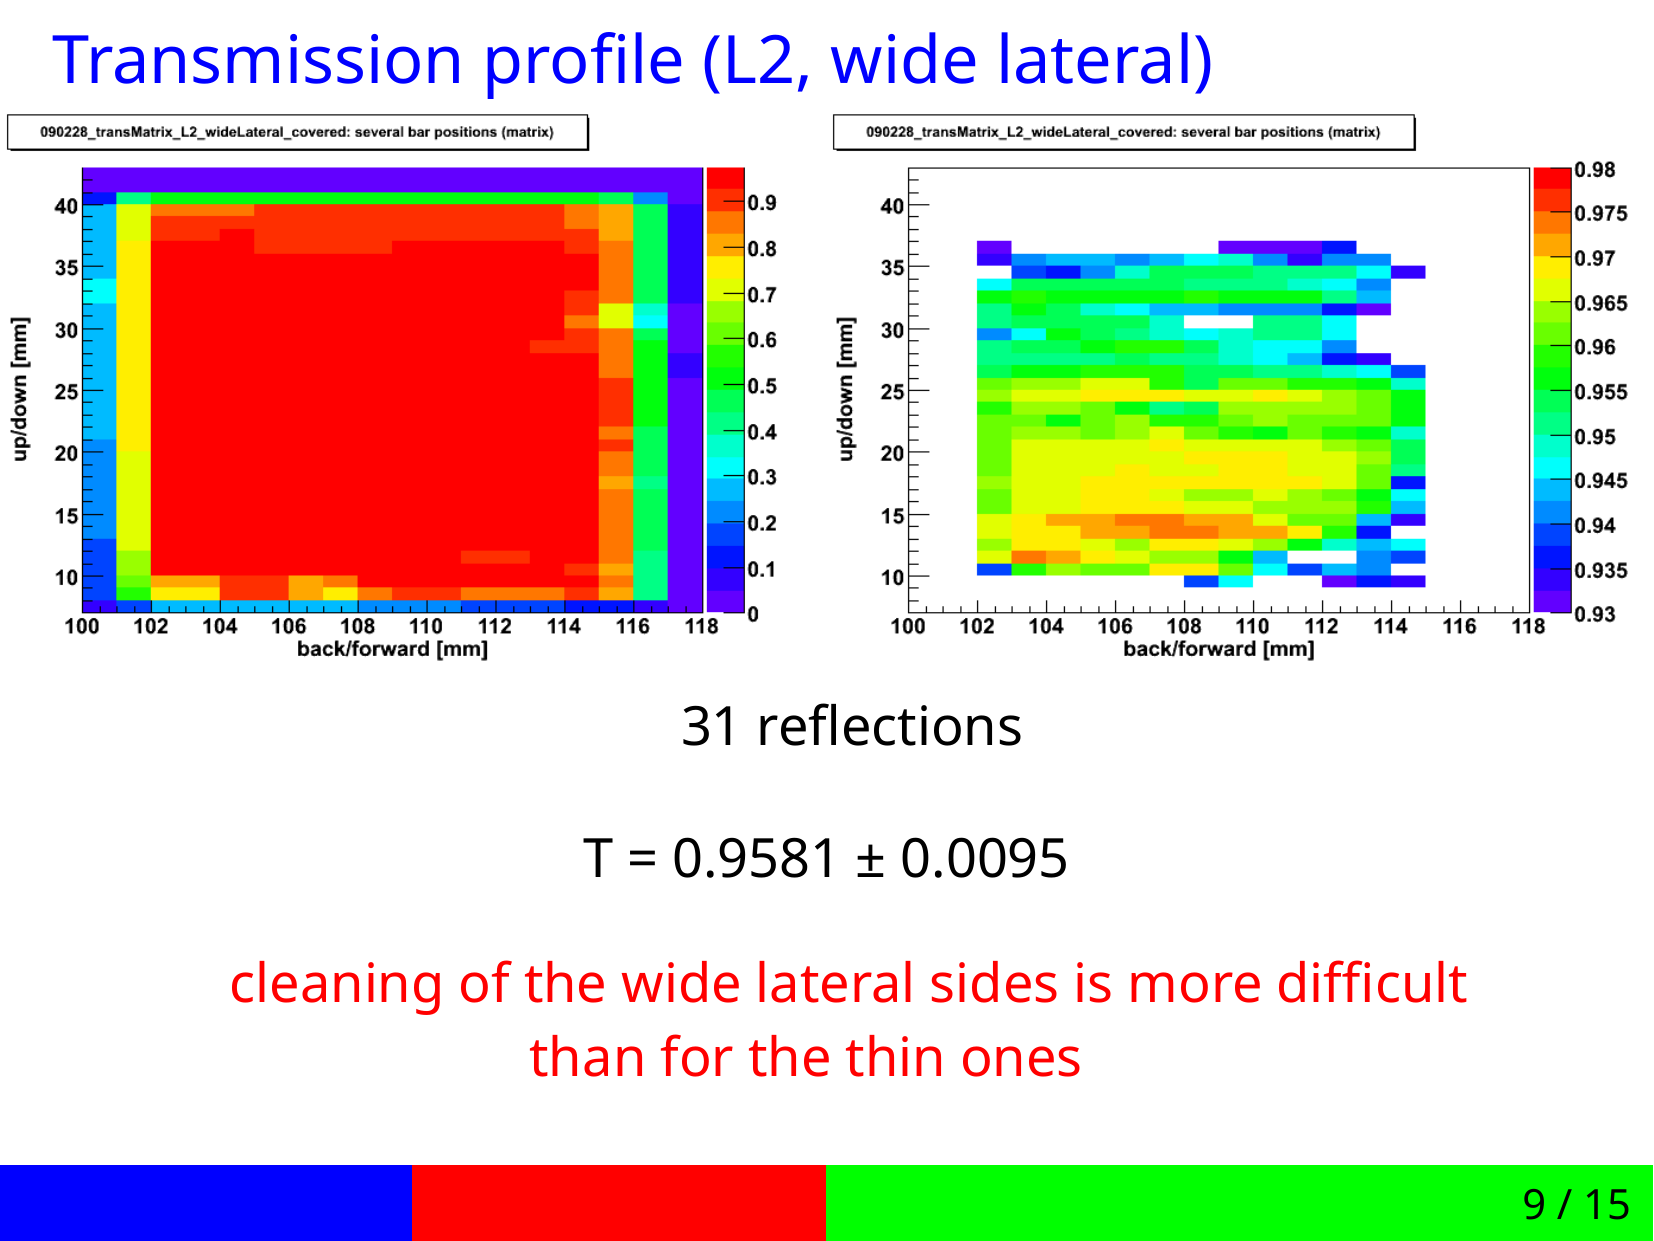

Transmission profile (L2, wide lateral)
31 reflections
T = 0.9581 ± 0.0095
cleaning of the wide lateral sides is more difficult
				than for the thin ones
9 / 15